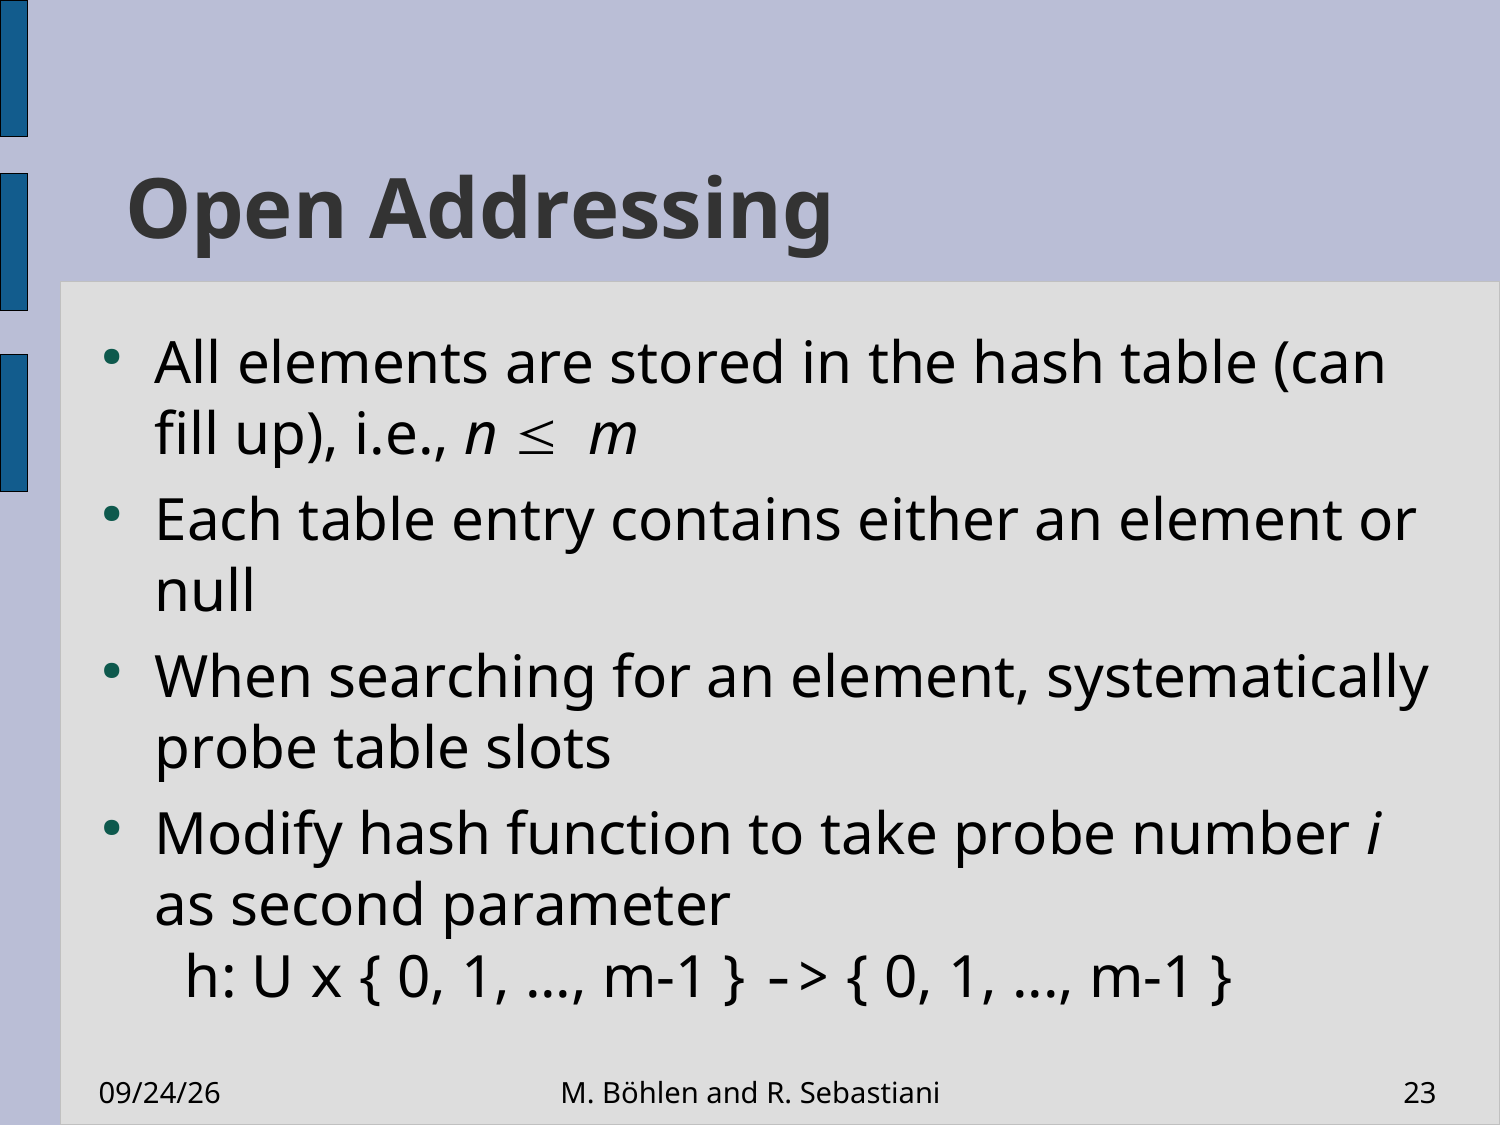

# Open Addressing
All elements are stored in the hash table (can fill up), i.e., n m
Each table entry contains either an element or null
When searching for an element, systematically probe table slots
Modify hash function to take probe number i as second parameter
 h: U x { 0, 1, ..., m-1 } -> { 0, 1, ..., m-1 }
M. Böhlen and R. Sebastiani
23